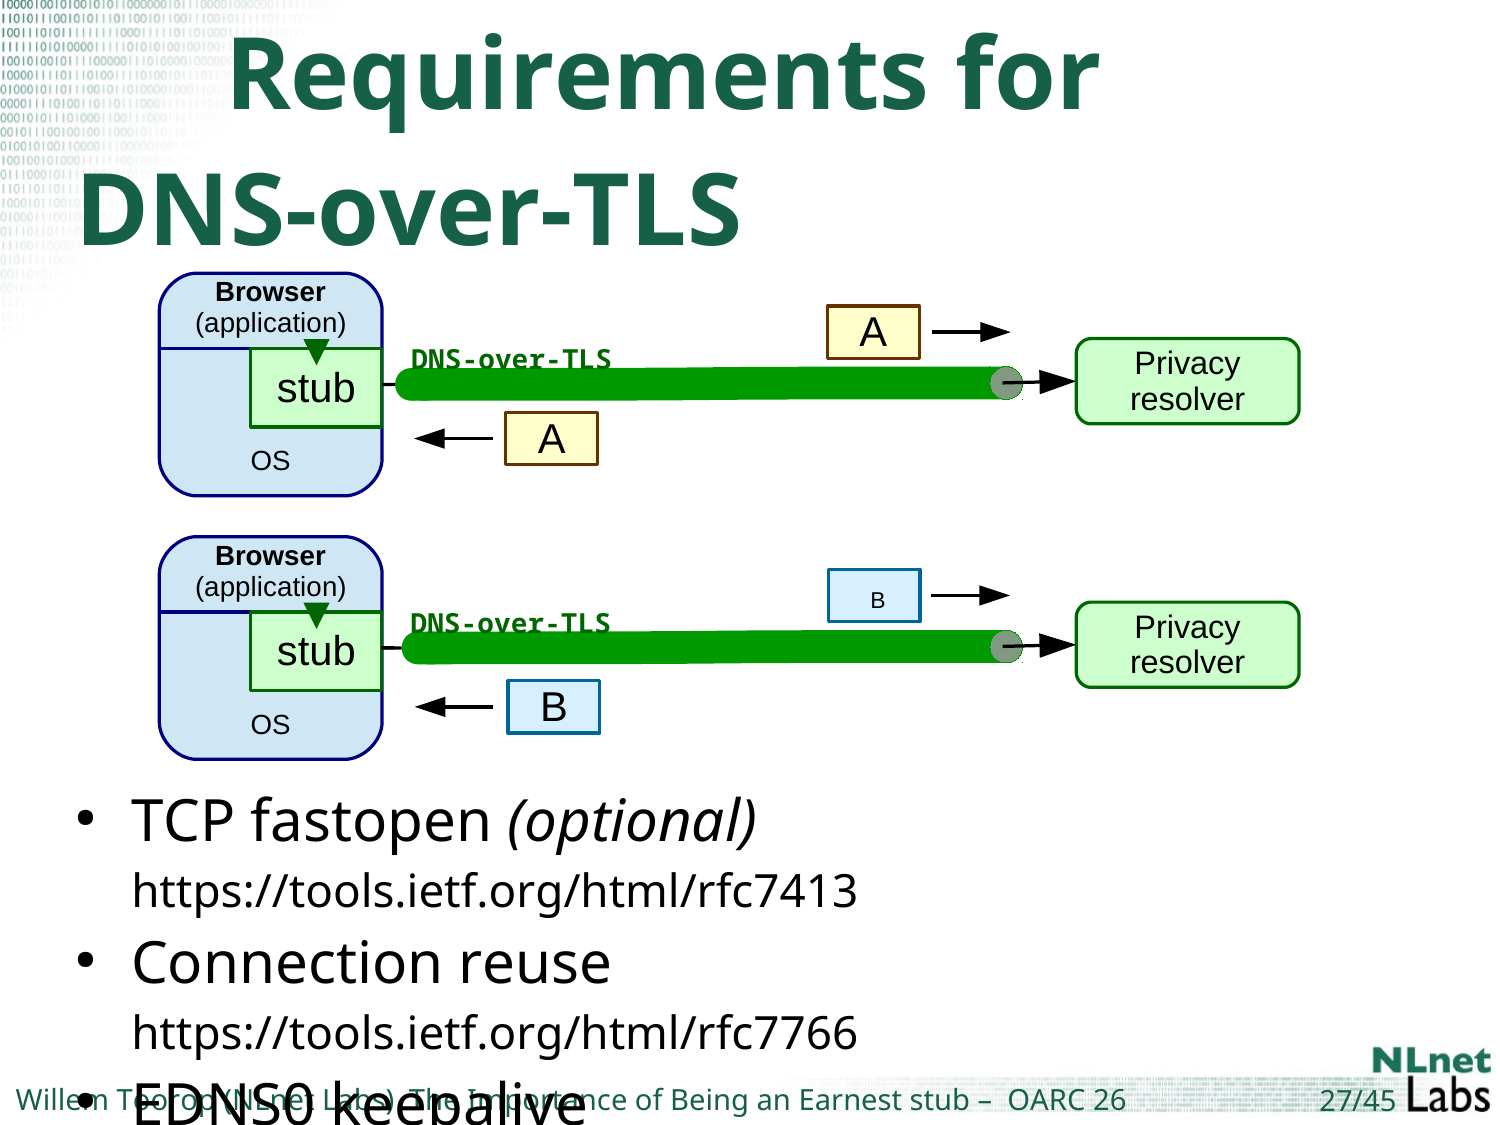

# Requirements for DNS-over-TLS
Browser
(application)
A
DNS-over-TLS
Privacy
stub
resolver
A
OS
Browser
(application)
B
DNS-over-TLS
Privacy
stub
resolver
B
OS
TCP fastopen (optional)	 https://tools.ietf.org/html/rfc7413
Connection reuse		 https://tools.ietf.org/html/rfc7766
EDNS0 keepalive		 https://tools.ietf.org/html/rfc7828
EDNS0 padding			 https://tools.ietf.org/html/rfc7830